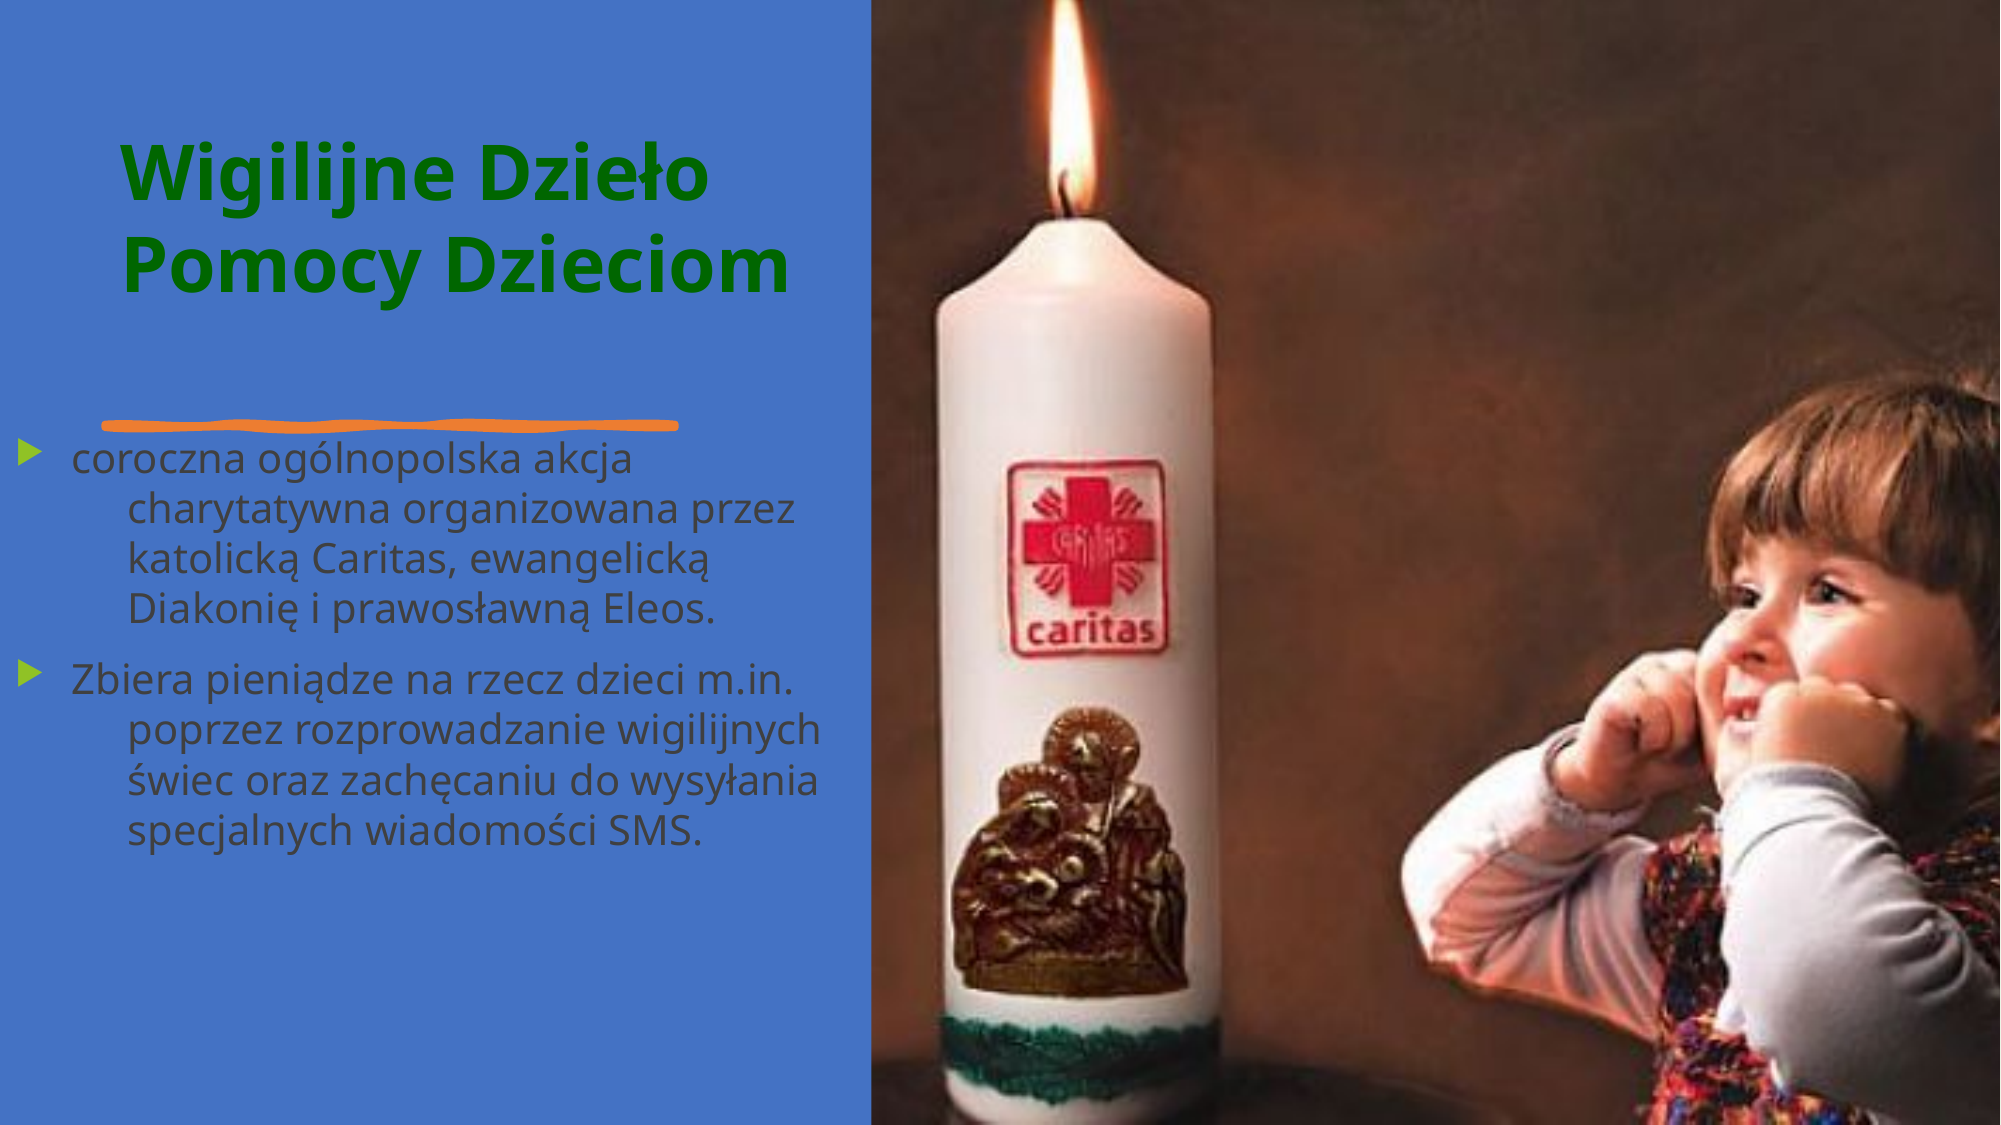

# Wigilijne Dzieło Pomocy Dzieciom
coroczna ogólnopolska akcja charytatywna organizowana przez katolicką Caritas, ewangelicką Diakonię i prawosławną Eleos.
Zbiera pieniądze na rzecz dzieci m.in. poprzez rozprowadzanie wigilijnych świec oraz zachęcaniu do wysyłania specjalnych wiadomości SMS.